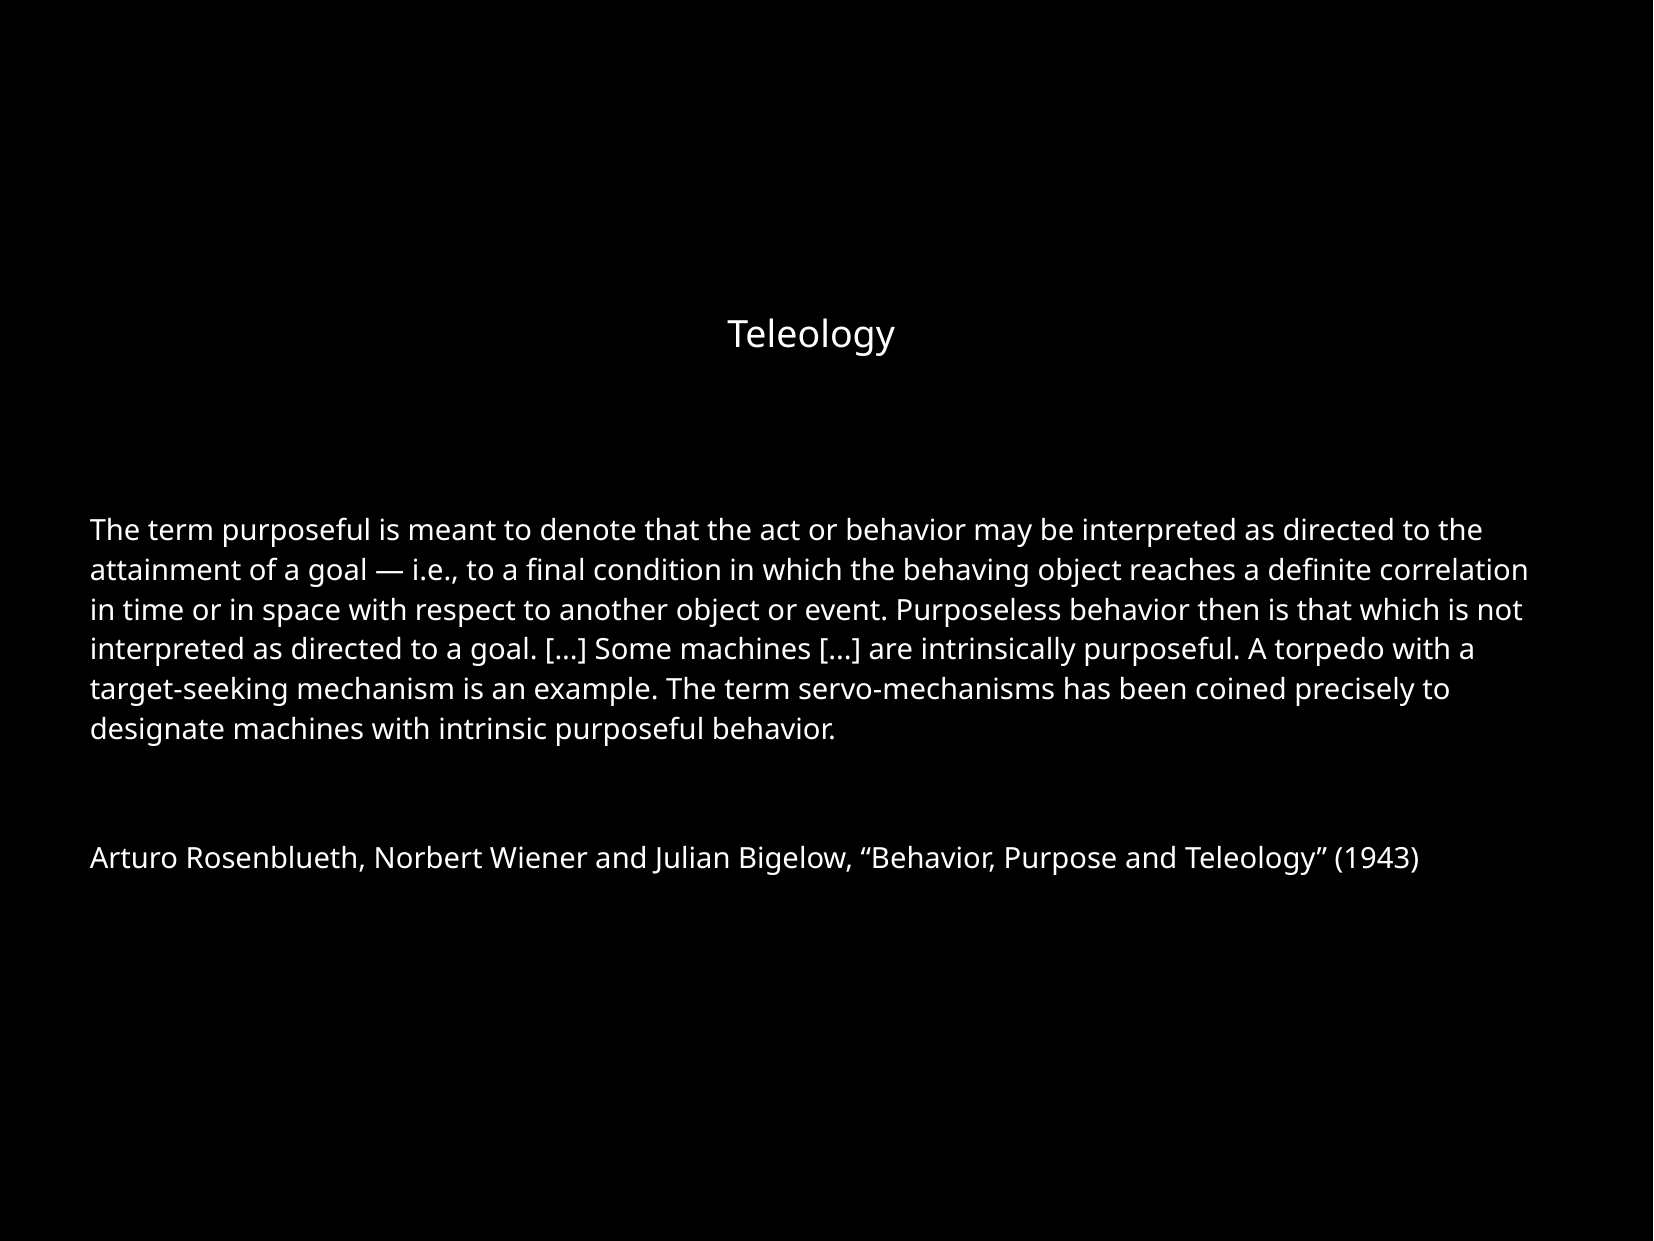

Teleology
The term purposeful is meant to denote that the act or behavior may be interpreted as directed to the attainment of a goal — i.e., to a final condition in which the behaving object reaches a definite correlation in time or in space with respect to another object or event. Purposeless behavior then is that which is not interpreted as directed to a goal. [...] Some machines [...] are intrinsically purposeful. A torpedo with a target-seeking mechanism is an example. The term servo-mechanisms has been coined precisely to designate machines with intrinsic purposeful behavior.
Arturo Rosenblueth, Norbert Wiener and Julian Bigelow, “Behavior, Purpose and Teleology” (1943)